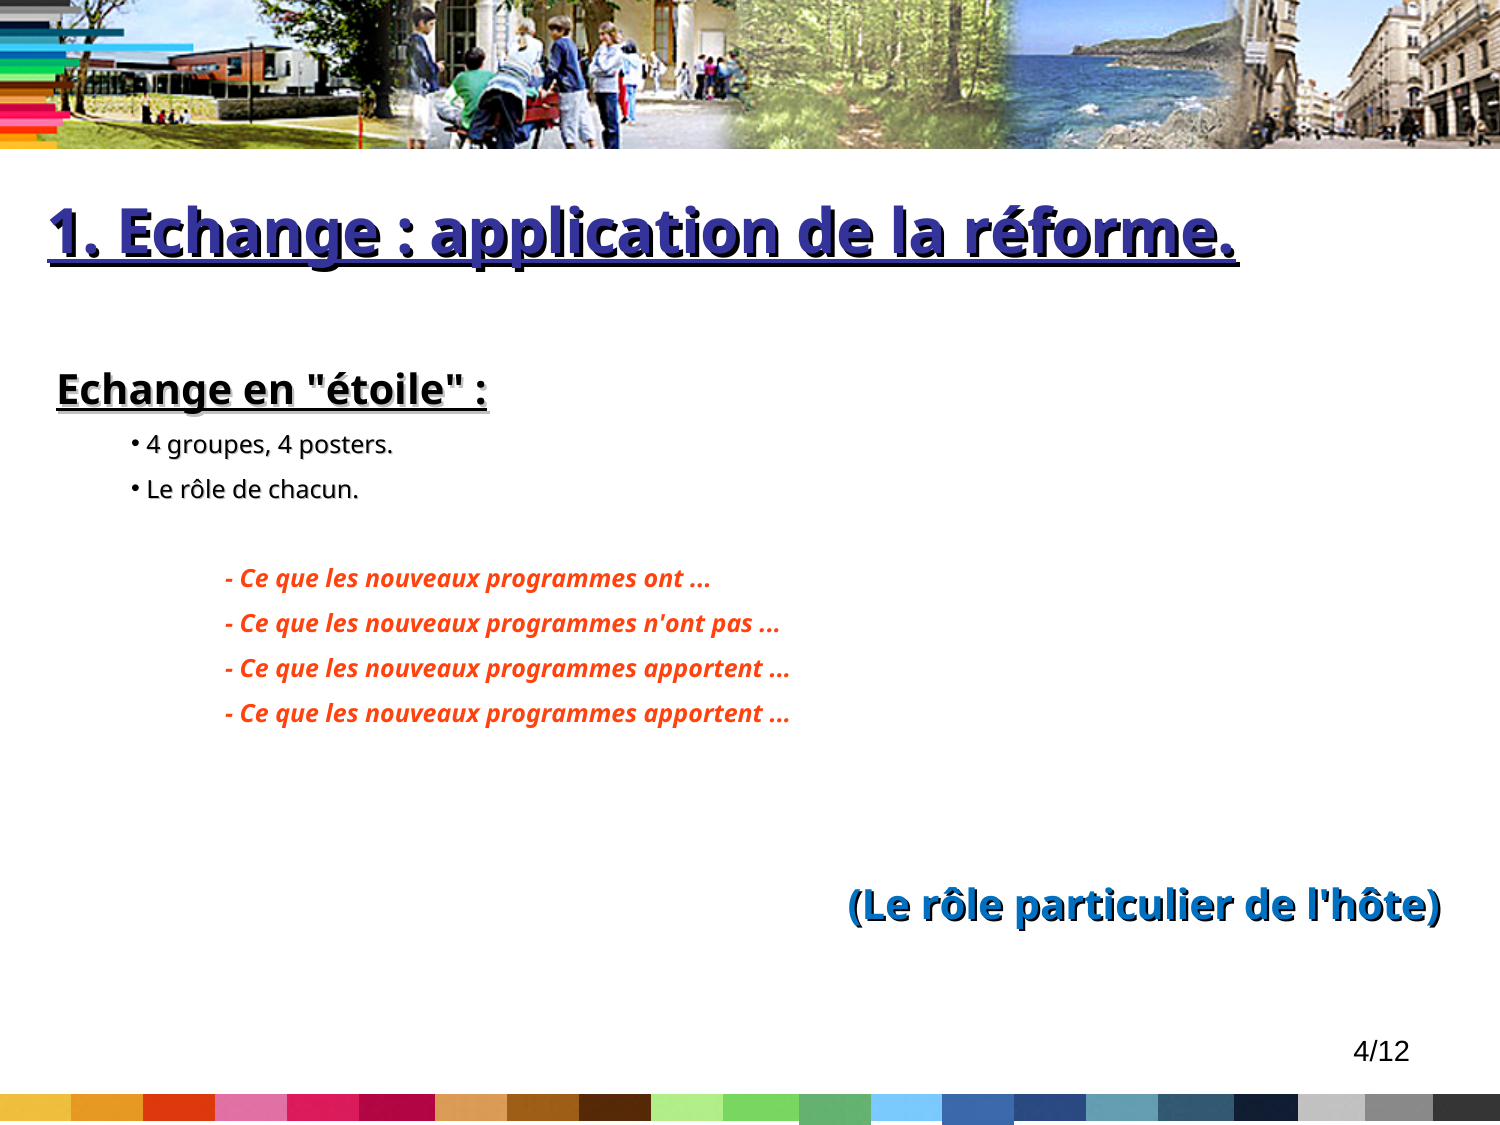

1. Echange : application de la réforme.
Echange en "étoile" :
 4 groupes, 4 posters.
 Le rôle de chacun.
- Ce que les nouveaux programmes ont ...
- Ce que les nouveaux programmes n'ont pas ...
- Ce que les nouveaux programmes apportent ...
- Ce que les nouveaux programmes apportent ...
(Le rôle particulier de l'hôte)